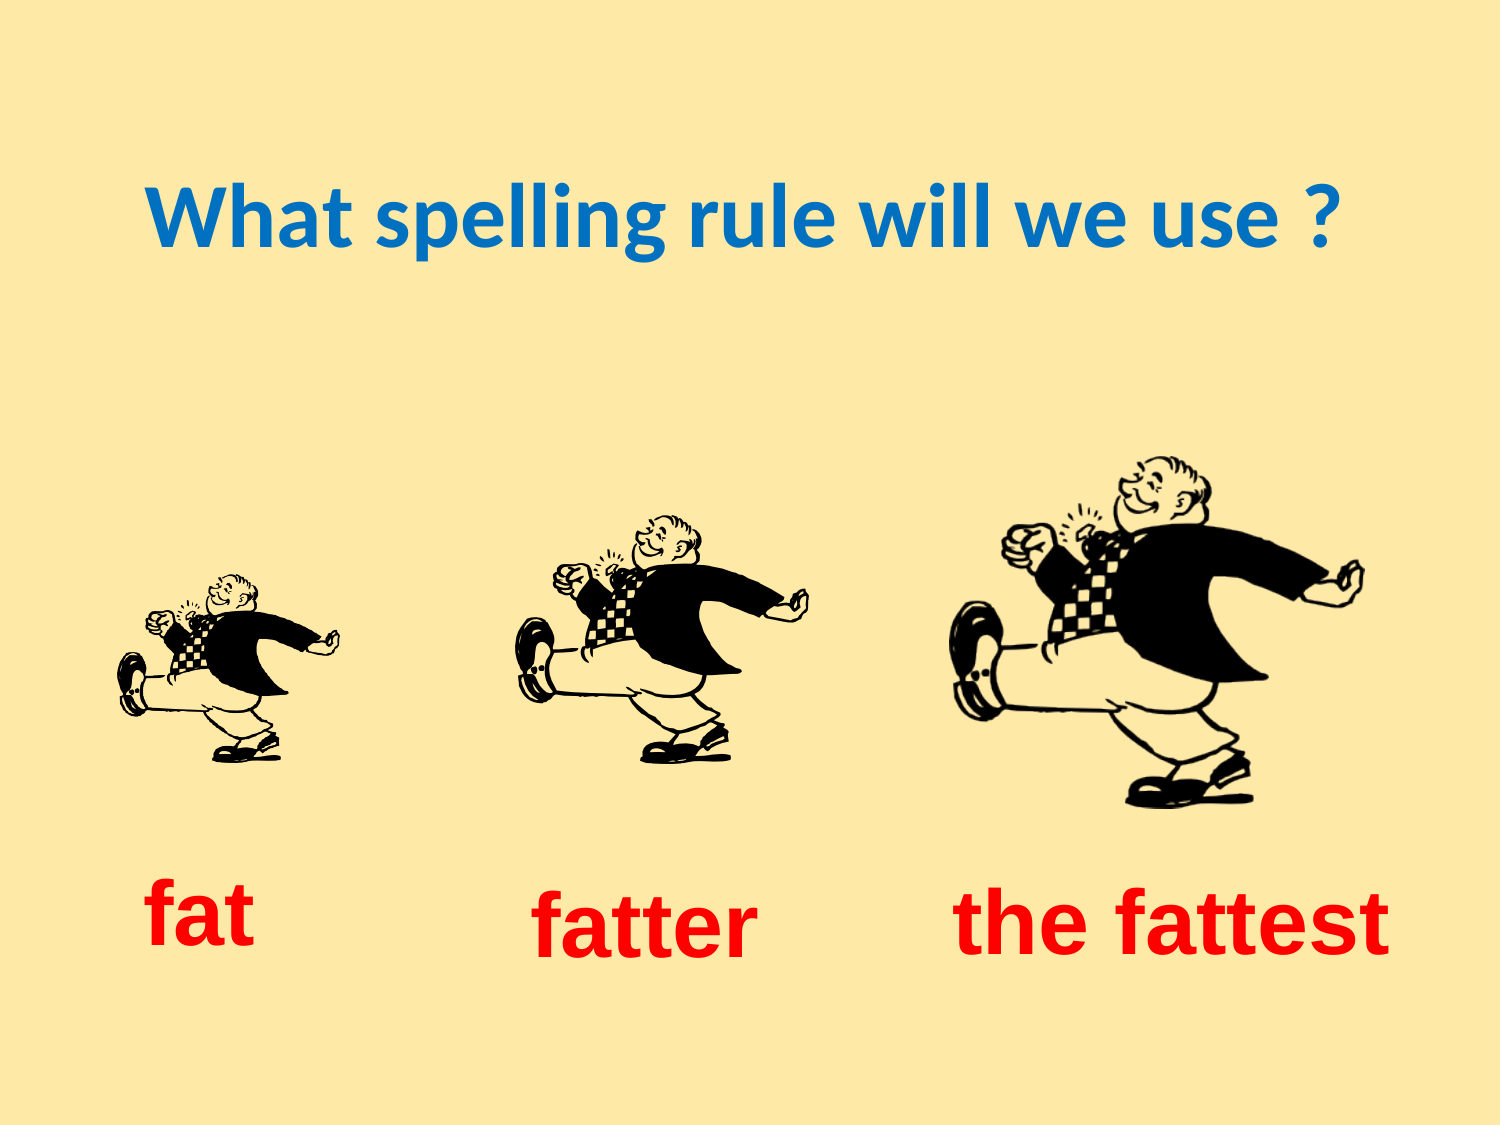

# What spelling rule will we use ?
fat
the fattest
fatter